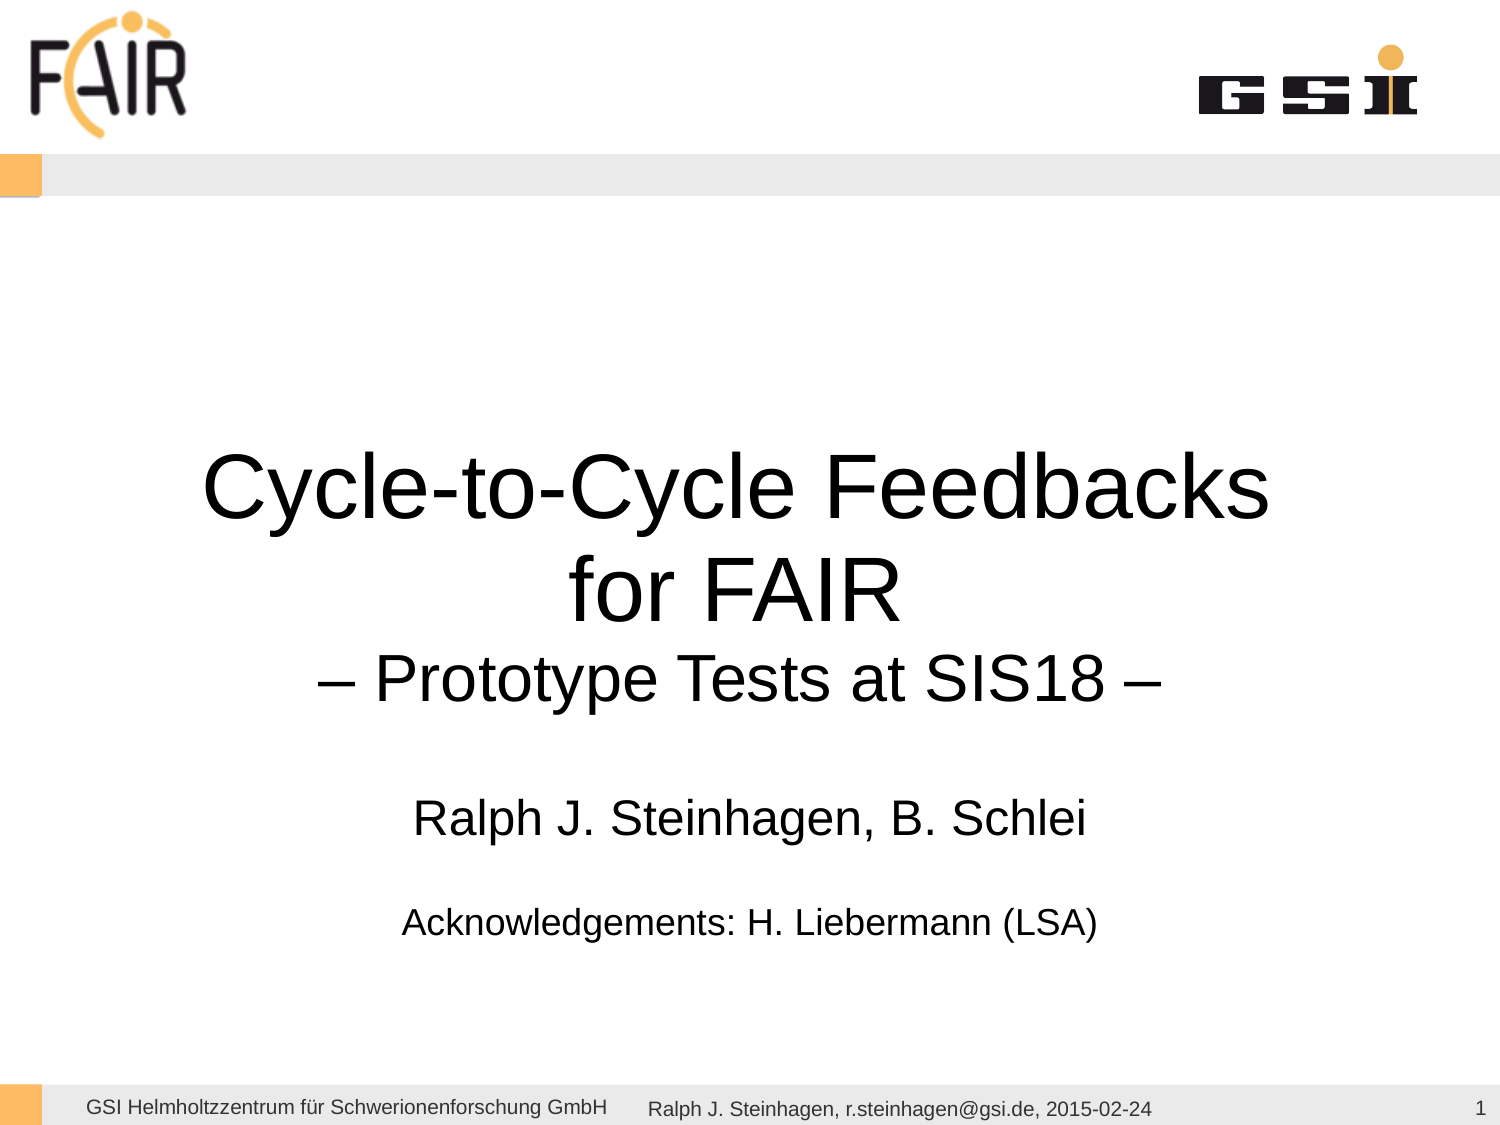

# Cycle-to-Cycle Feedbacks
for FAIR
– Prototype Tests at SIS18 –
Ralph J. Steinhagen, B. Schlei
Acknowledgements: H. Liebermann (LSA)